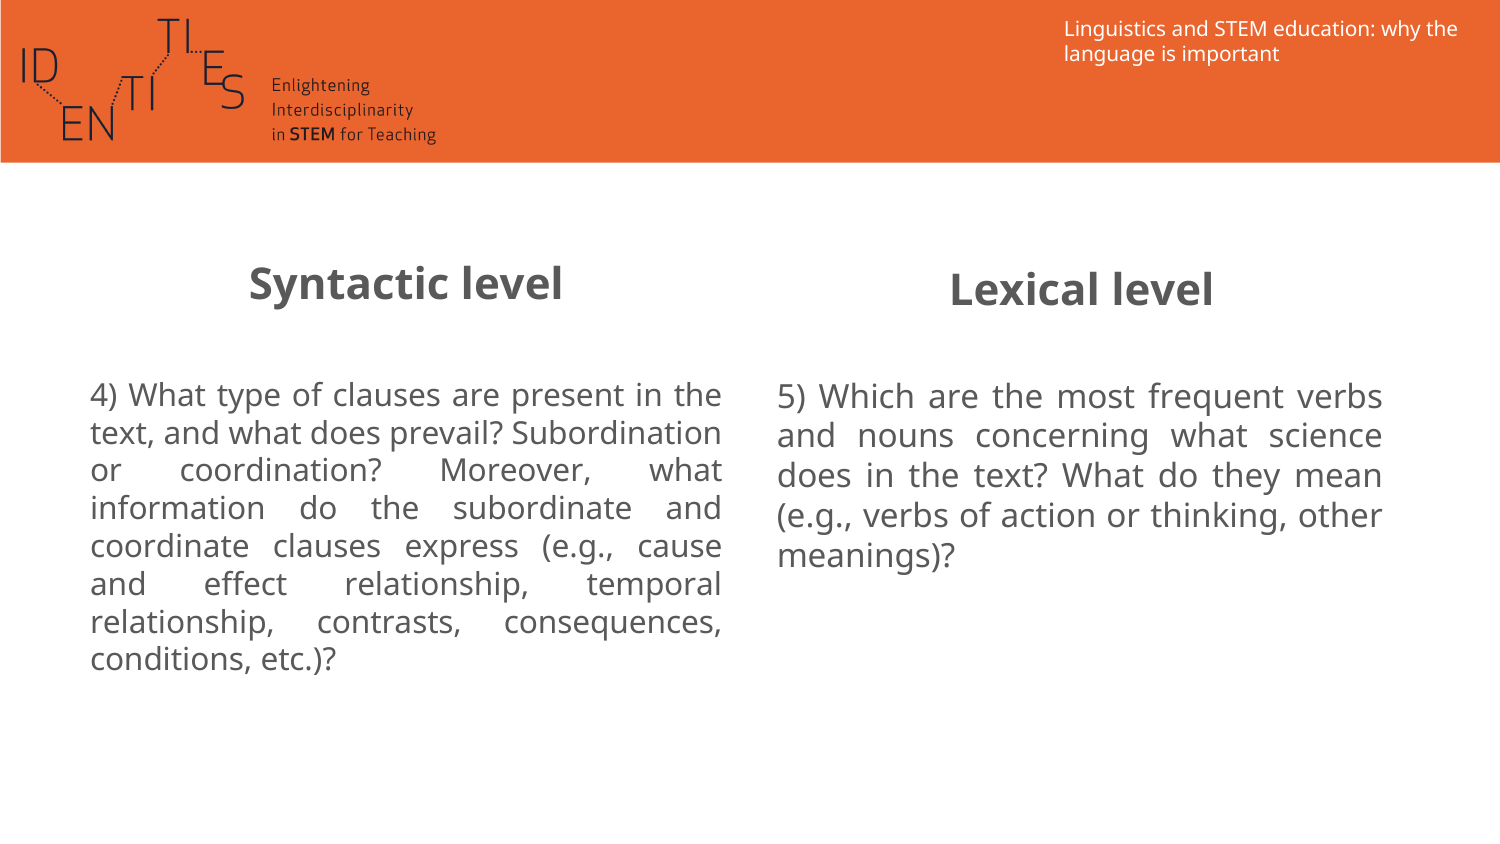

Linguistics and STEM education: why the language is important
#
Syntactic level
Lexical level
4) What type of clauses are present in the text, and what does prevail? Subordination or coordination? Moreover, what information do the subordinate and coordinate clauses express (e.g., cause and effect relationship, temporal relationship, contrasts, consequences, conditions, etc.)?
5) Which are the most frequent verbs and nouns concerning what science does in the text? What do they mean (e.g., verbs of action or thinking, other meanings)?